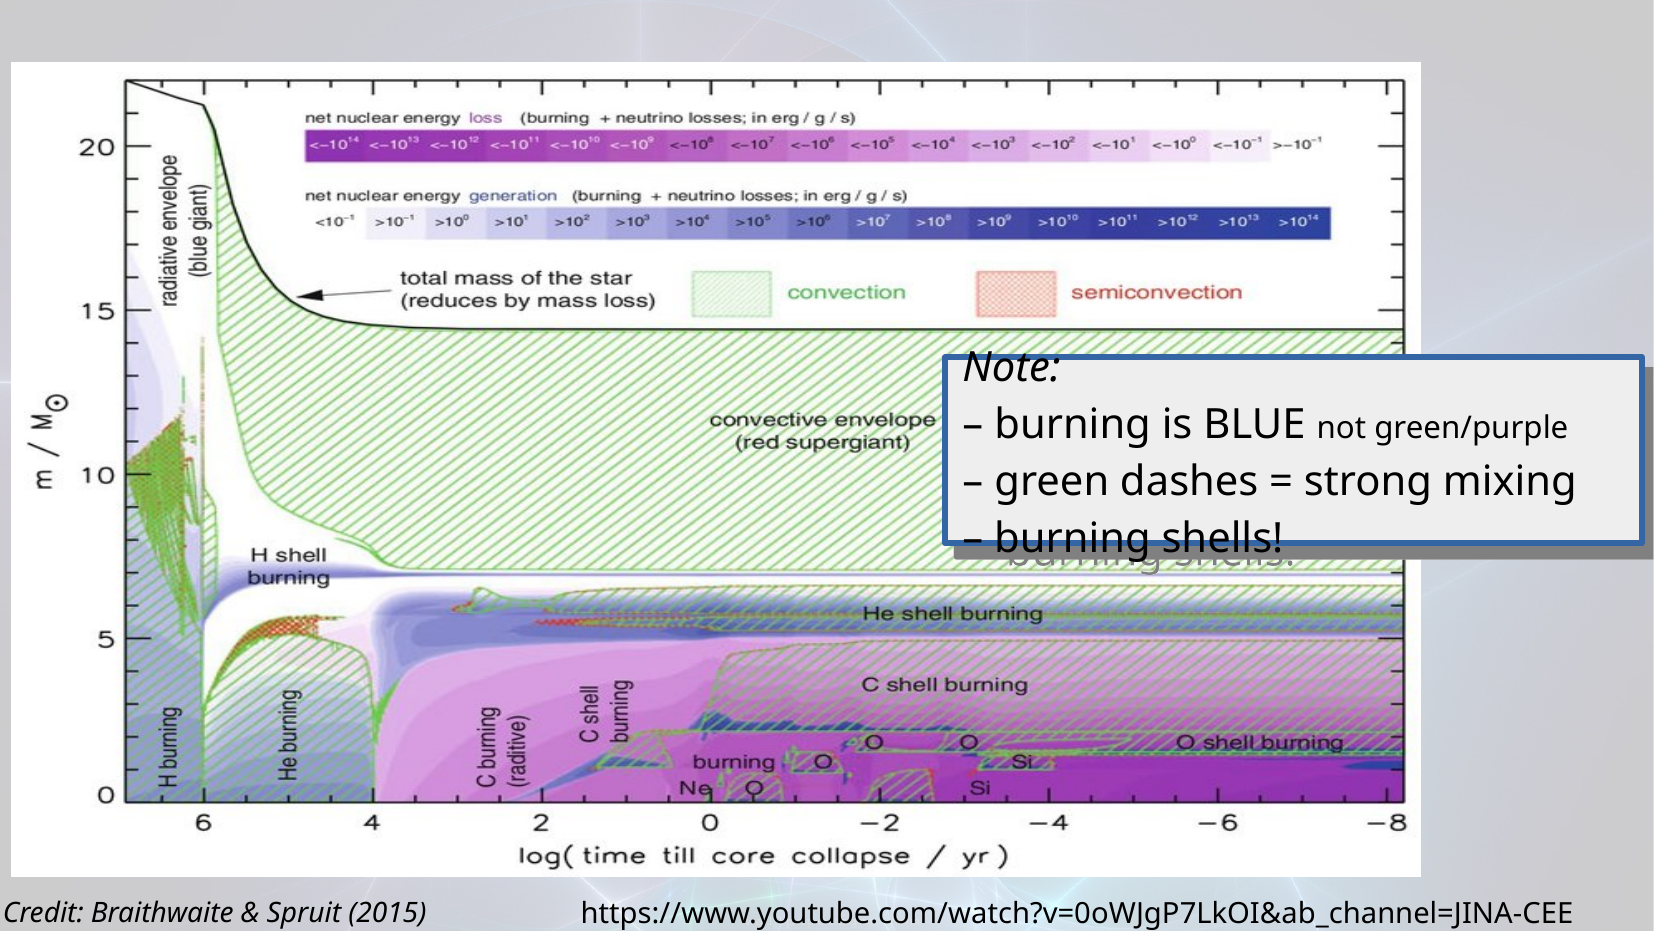

#
Note:
– burning is BLUE not green/purple
– green dashes = strong mixing
– burning shells!
https://www.youtube.com/watch?v=0oWJgP7LkOI&ab_channel=JINA-CEE
Credit: Braithwaite & Spruit (2015)